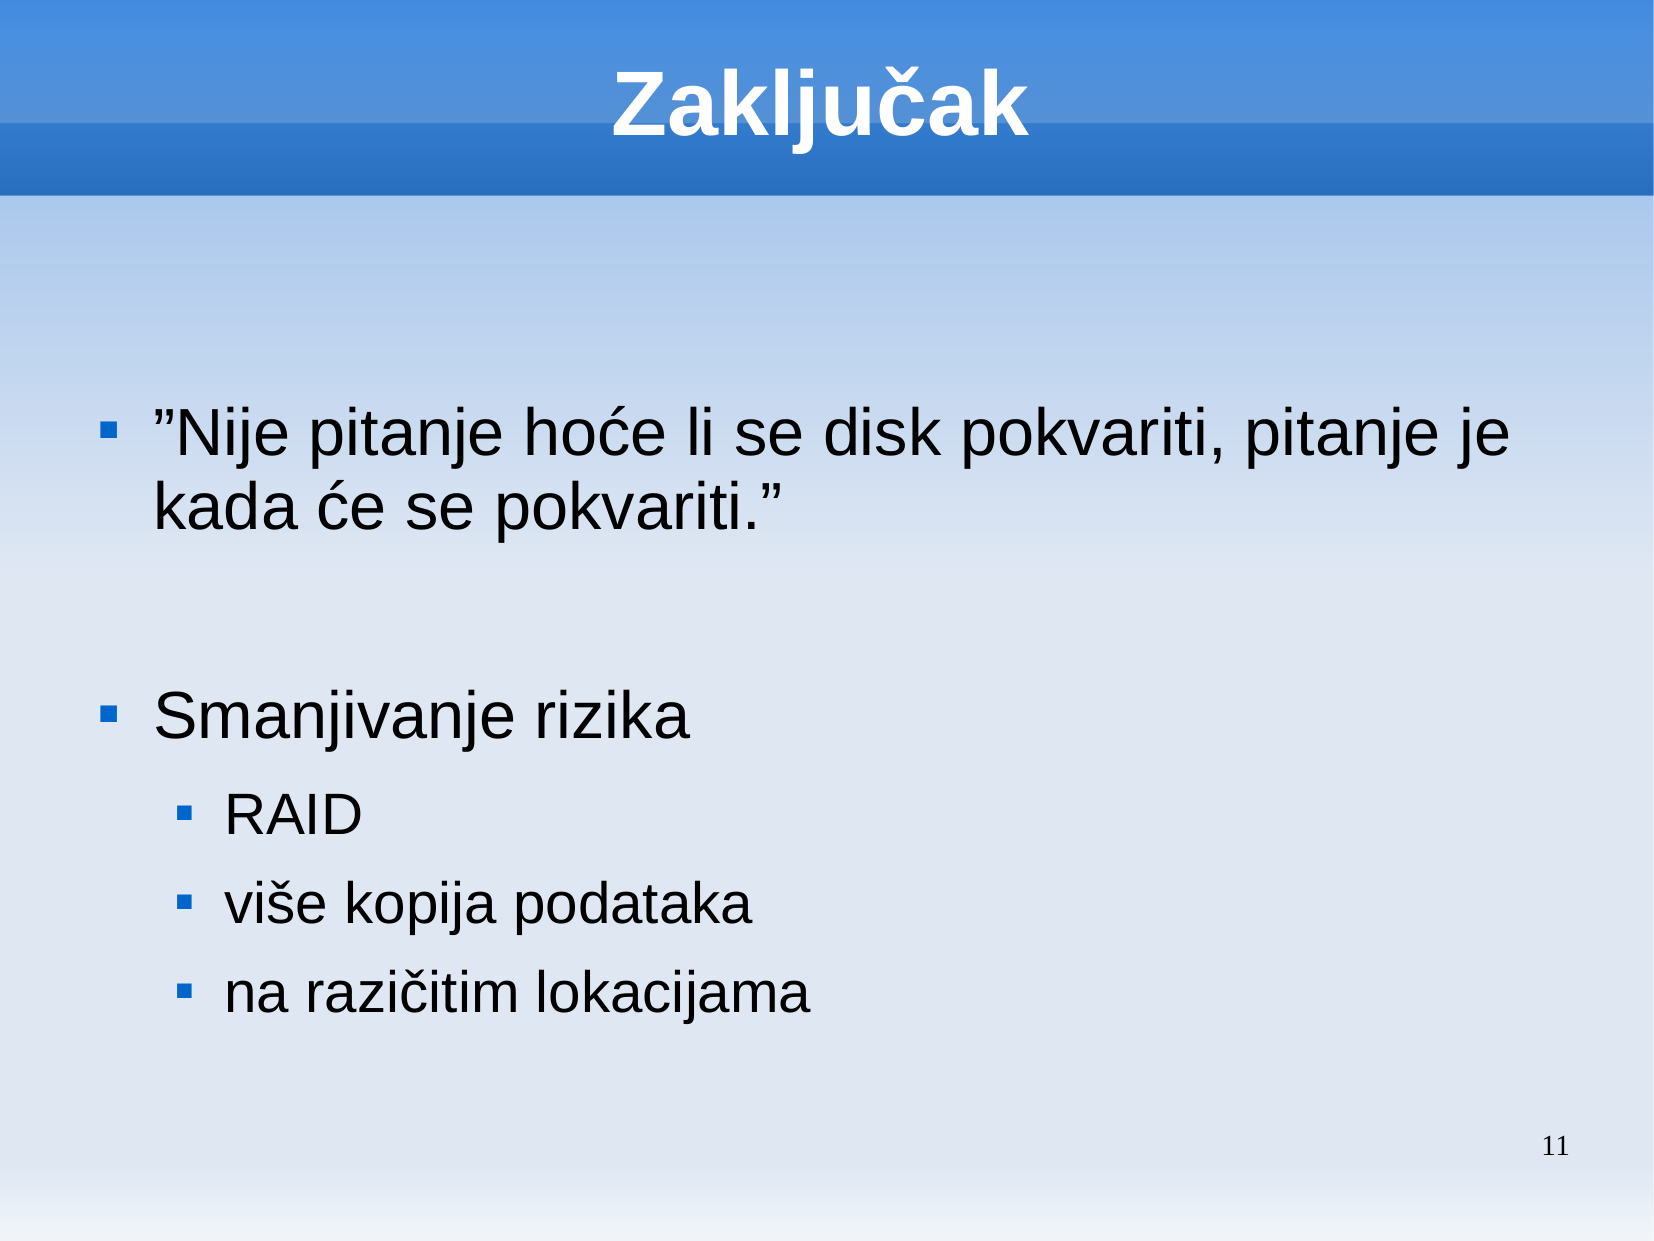

# Zaključak
”Nije pitanje hoće li se disk pokvariti, pitanje je kada će se pokvariti.”
Smanjivanje rizika
RAID
više kopija podataka
na razičitim lokacijama
11